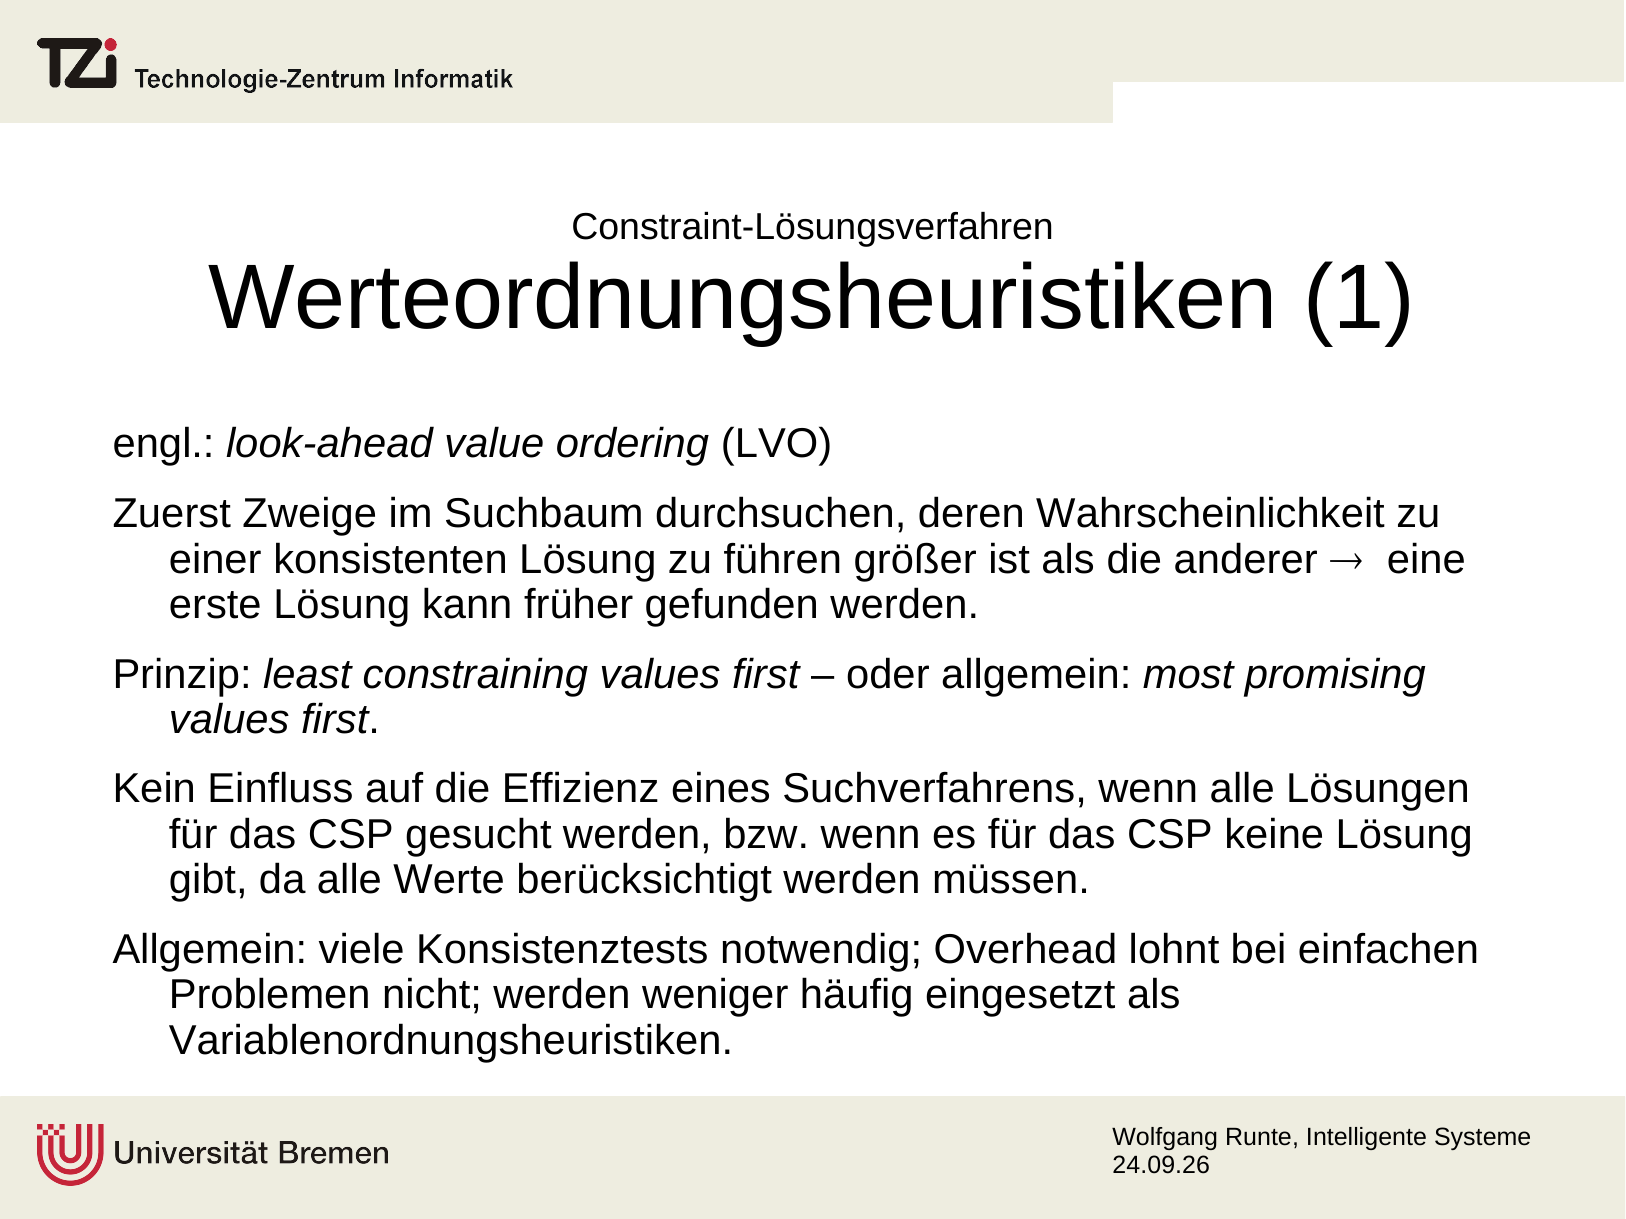

# Constraint-Lösungsverfahren Werteordnungsheuristiken (1)
engl.: look-ahead value ordering (LVO)
Zuerst Zweige im Suchbaum durchsuchen, deren Wahrscheinlichkeit zu einer konsistenten Lösung zu führen größer ist als die anderer  eine erste Lösung kann früher gefunden werden.
Prinzip: least constraining values first – oder allgemein: most promising values first.
Kein Einfluss auf die Effizienz eines Suchverfahrens, wenn alle Lösungen für das CSP gesucht werden, bzw. wenn es für das CSP keine Lösung gibt, da alle Werte berücksichtigt werden müssen.
Allgemein: viele Konsistenztests notwendig; Overhead lohnt bei einfachen Problemen nicht; werden weniger häufig eingesetzt als Variablenordnungsheuristiken.